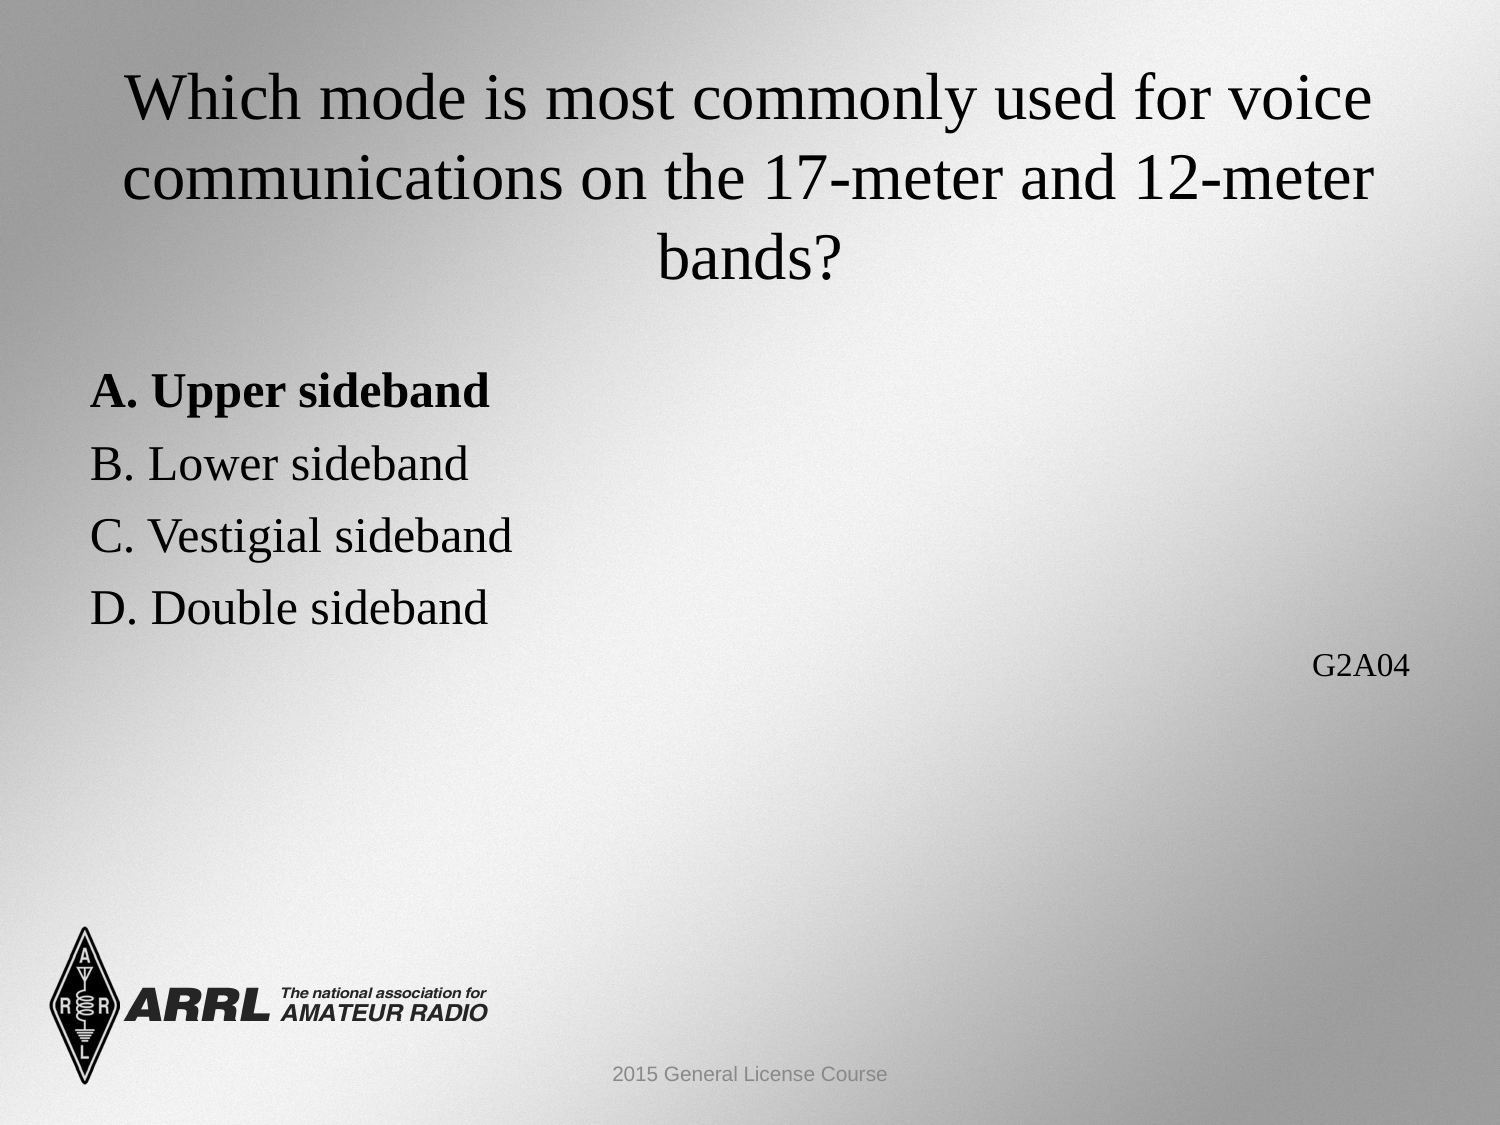

# Which mode is most commonly used for voice communications on the 17-meter and 12-meter bands?
A. Upper sideband
B. Lower sideband
C. Vestigial sideband
D. Double sideband
 G2A04
2015 General License Course